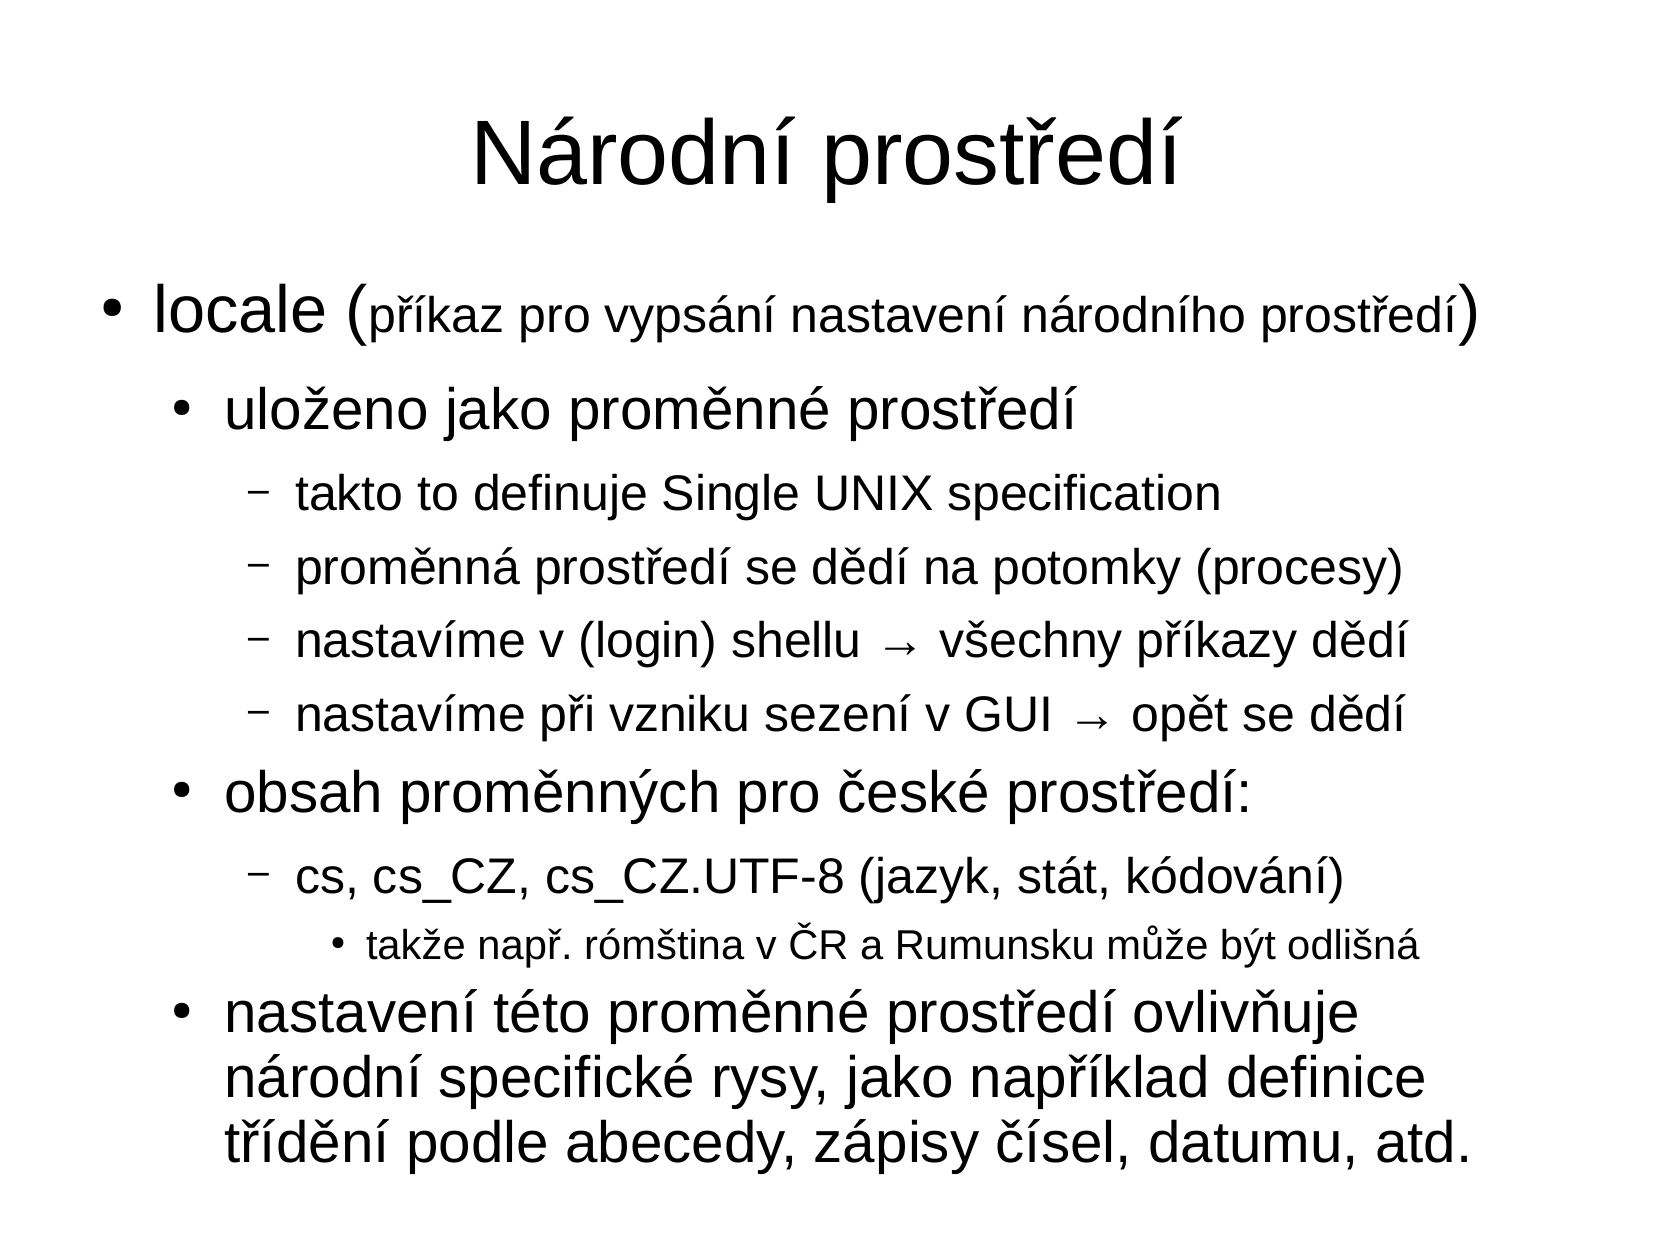

# Národní prostředí
locale (příkaz pro vypsání nastavení národního prostředí)
uloženo jako proměnné prostředí
takto to definuje Single UNIX specification
proměnná prostředí se dědí na potomky (procesy)
nastavíme v (login) shellu → všechny příkazy dědí
nastavíme při vzniku sezení v GUI → opět se dědí
obsah proměnných pro české prostředí:
cs, cs_CZ, cs_CZ.UTF-8 (jazyk, stát, kódování)
takže např. rómština v ČR a Rumunsku může být odlišná
nastavení této proměnné prostředí ovlivňuje národní specifické rysy, jako například definice třídění podle abecedy, zápisy čísel, datumu, atd.